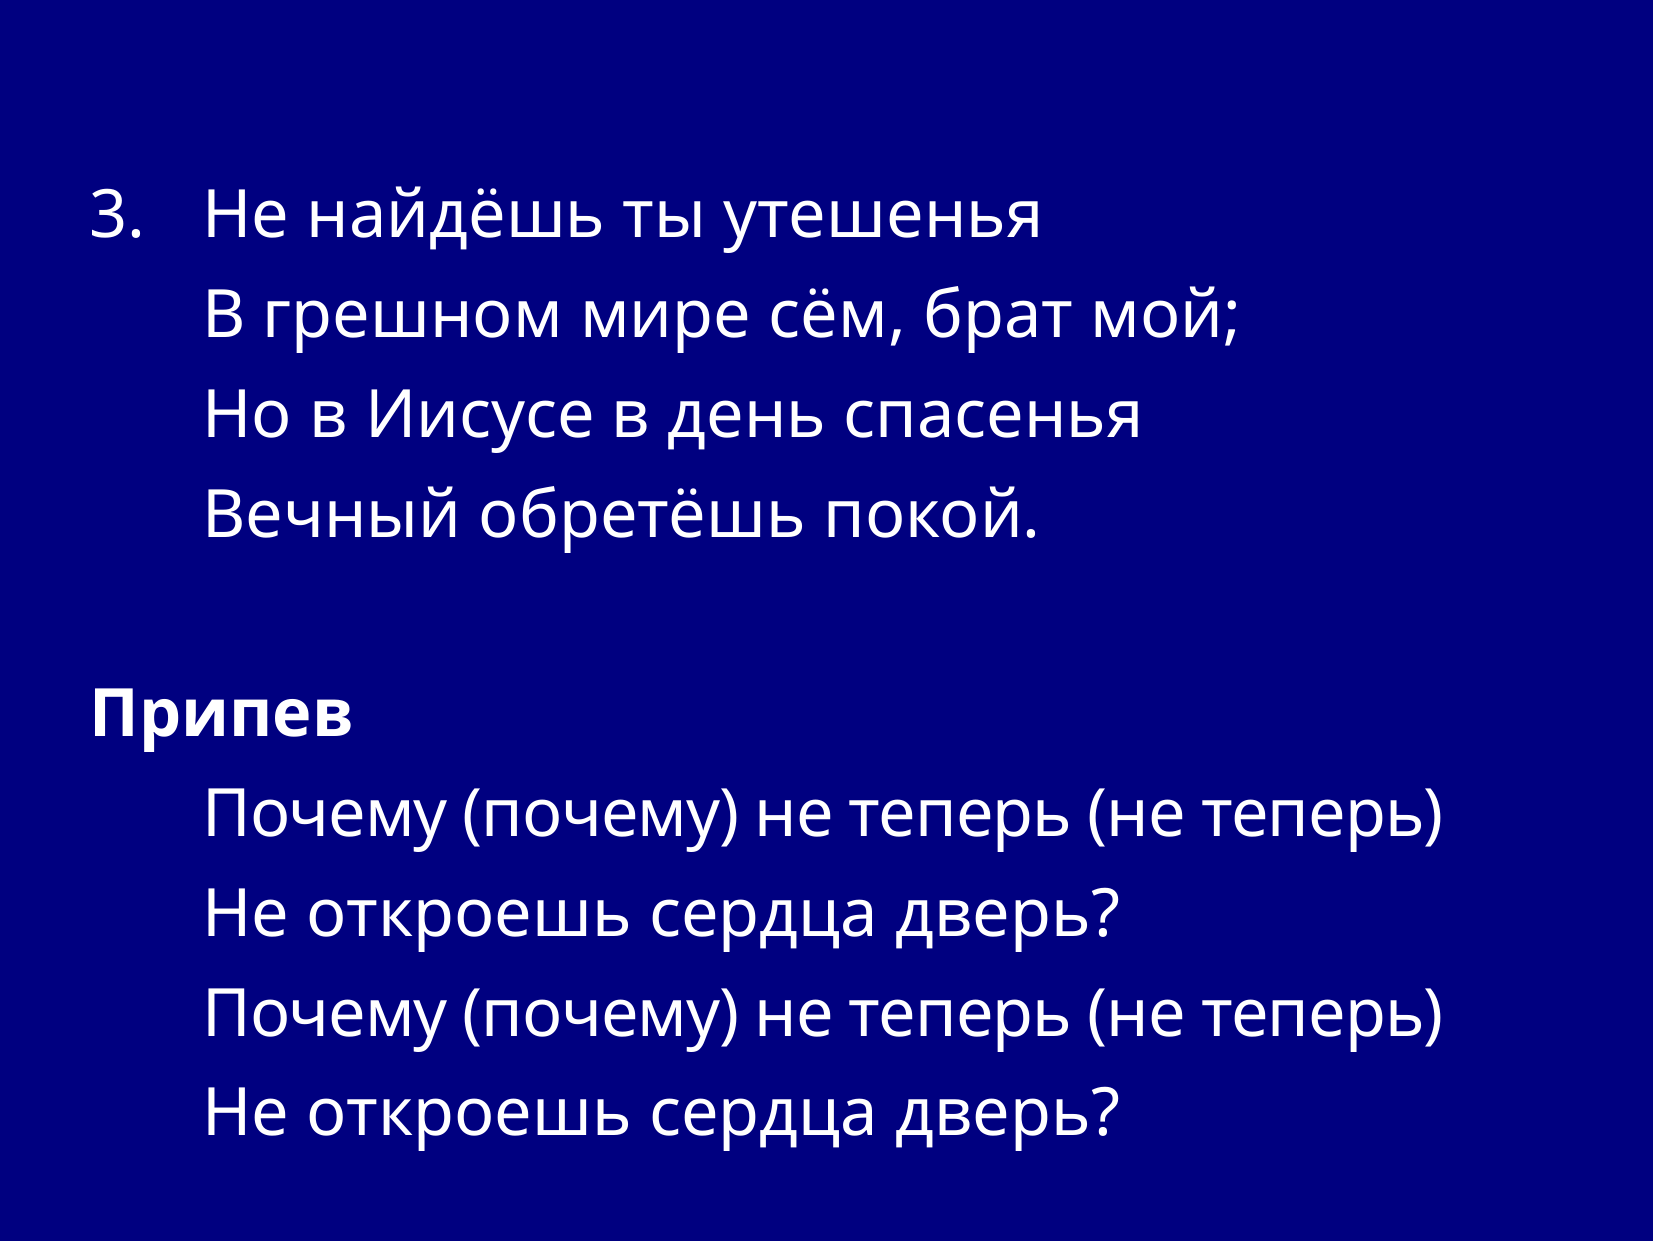

3.	Не найдёшь ты утешенья
	В грешном мире сём, брат мой;
	Но в Иисусе в день спасенья
	Вечный обретёшь покой.
Припев
	Почему (почему) не теперь (не теперь)
	Не откроешь сердца дверь?
	Почему (почему) не теперь (не теперь)
	Не откроешь сердца дверь?